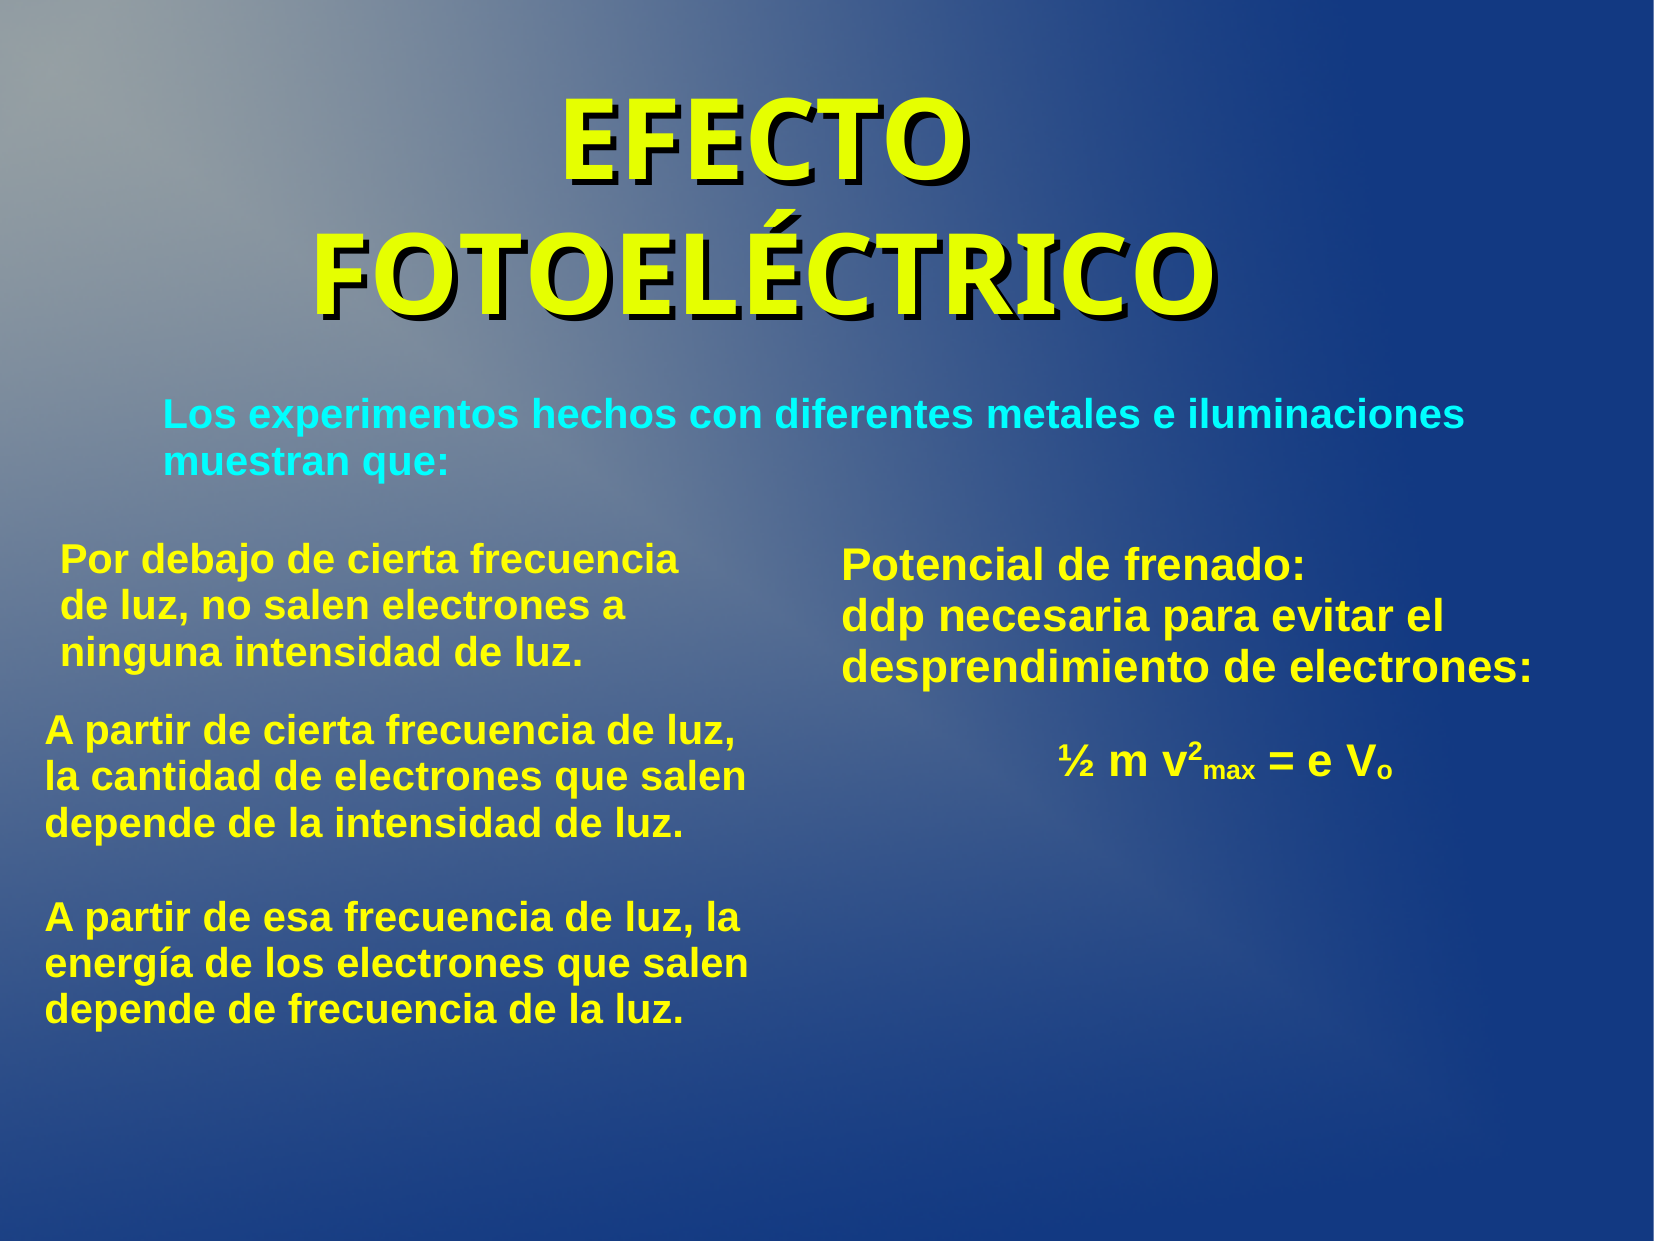

# EFECTO FOTOELÉCTRICO
Los experimentos hechos con diferentes metales e iluminaciones muestran que:
Por debajo de cierta frecuencia de luz, no salen electrones a ninguna intensidad de luz.
Potencial de frenado:
ddp necesaria para evitar el desprendimiento de electrones:
½ m v2max = e Vo
A partir de cierta frecuencia de luz, la cantidad de electrones que salen depende de la intensidad de luz.
A partir de esa frecuencia de luz, la energía de los electrones que salen depende de frecuencia de la luz.